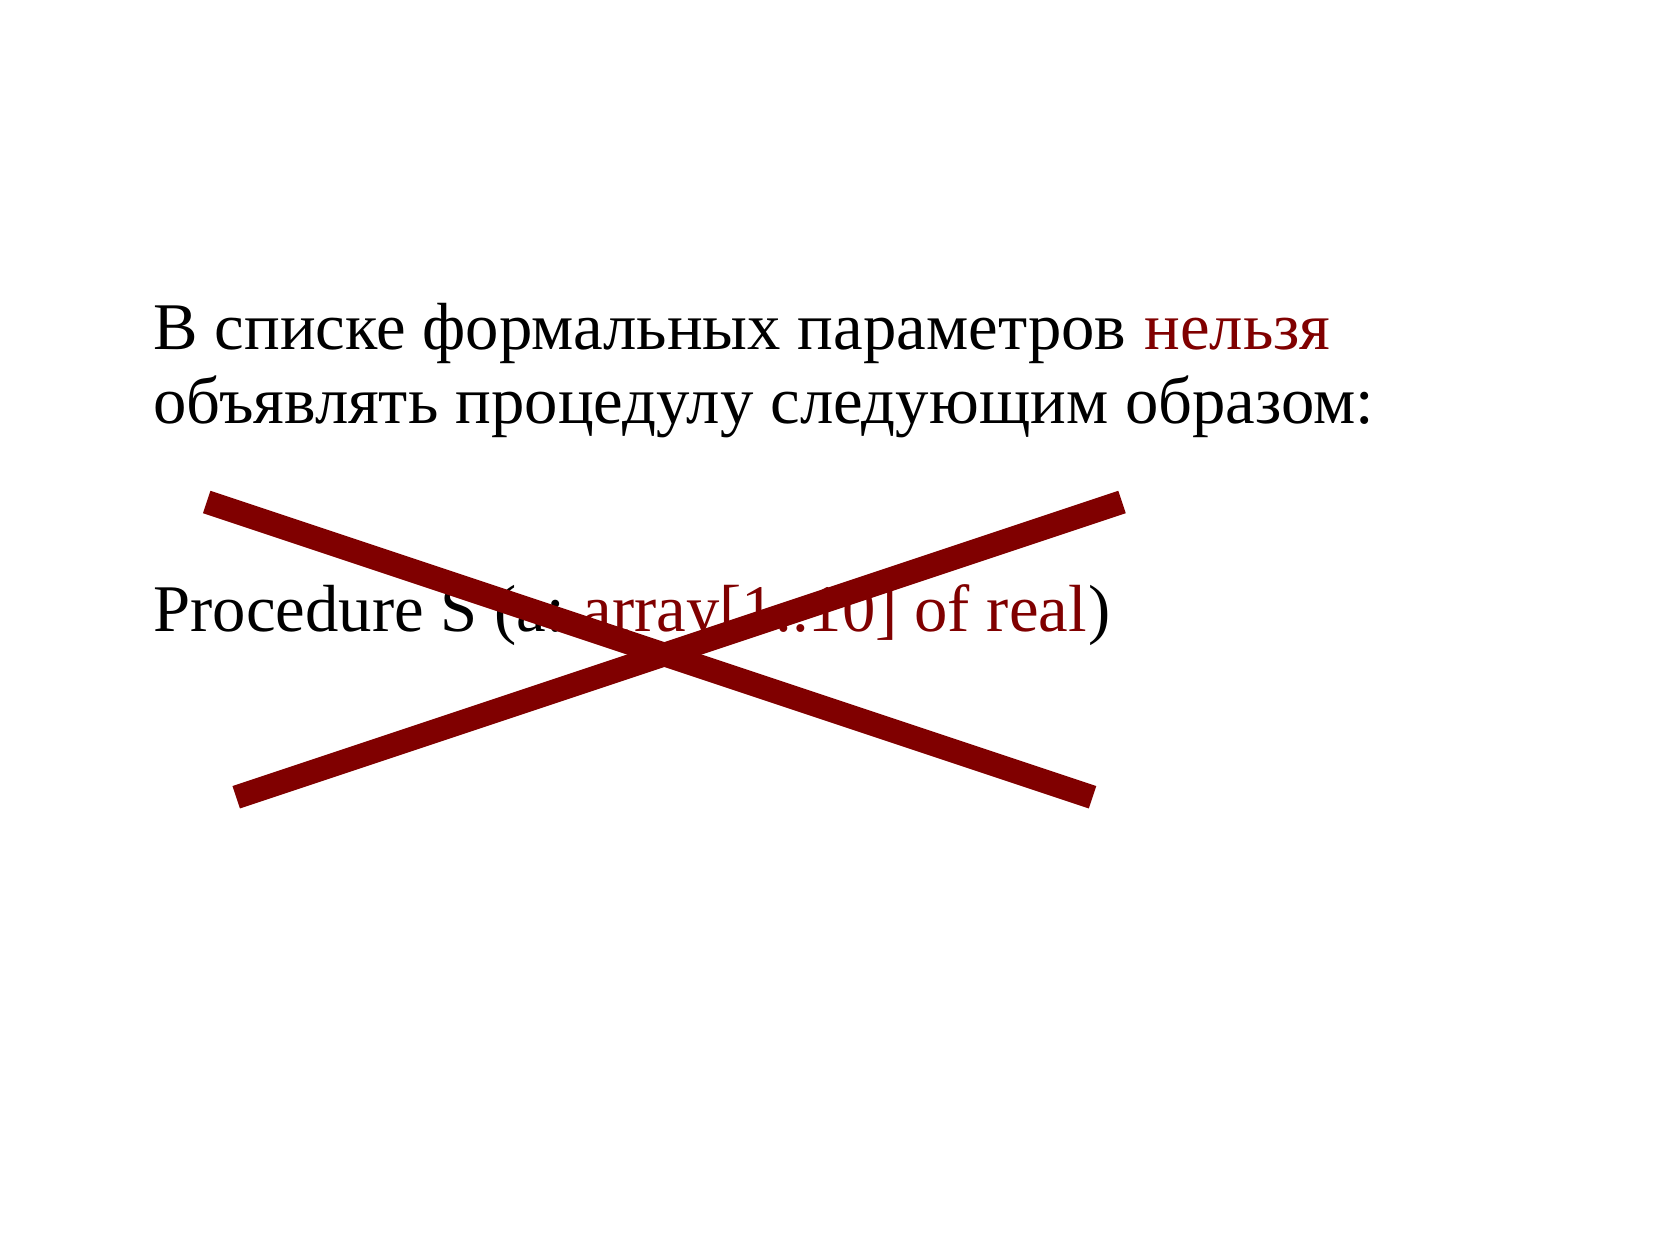

#
В списке формальных параметров нельзя объявлять процедулу следующим образом:
Procedure S (a: array[1..10] of real)